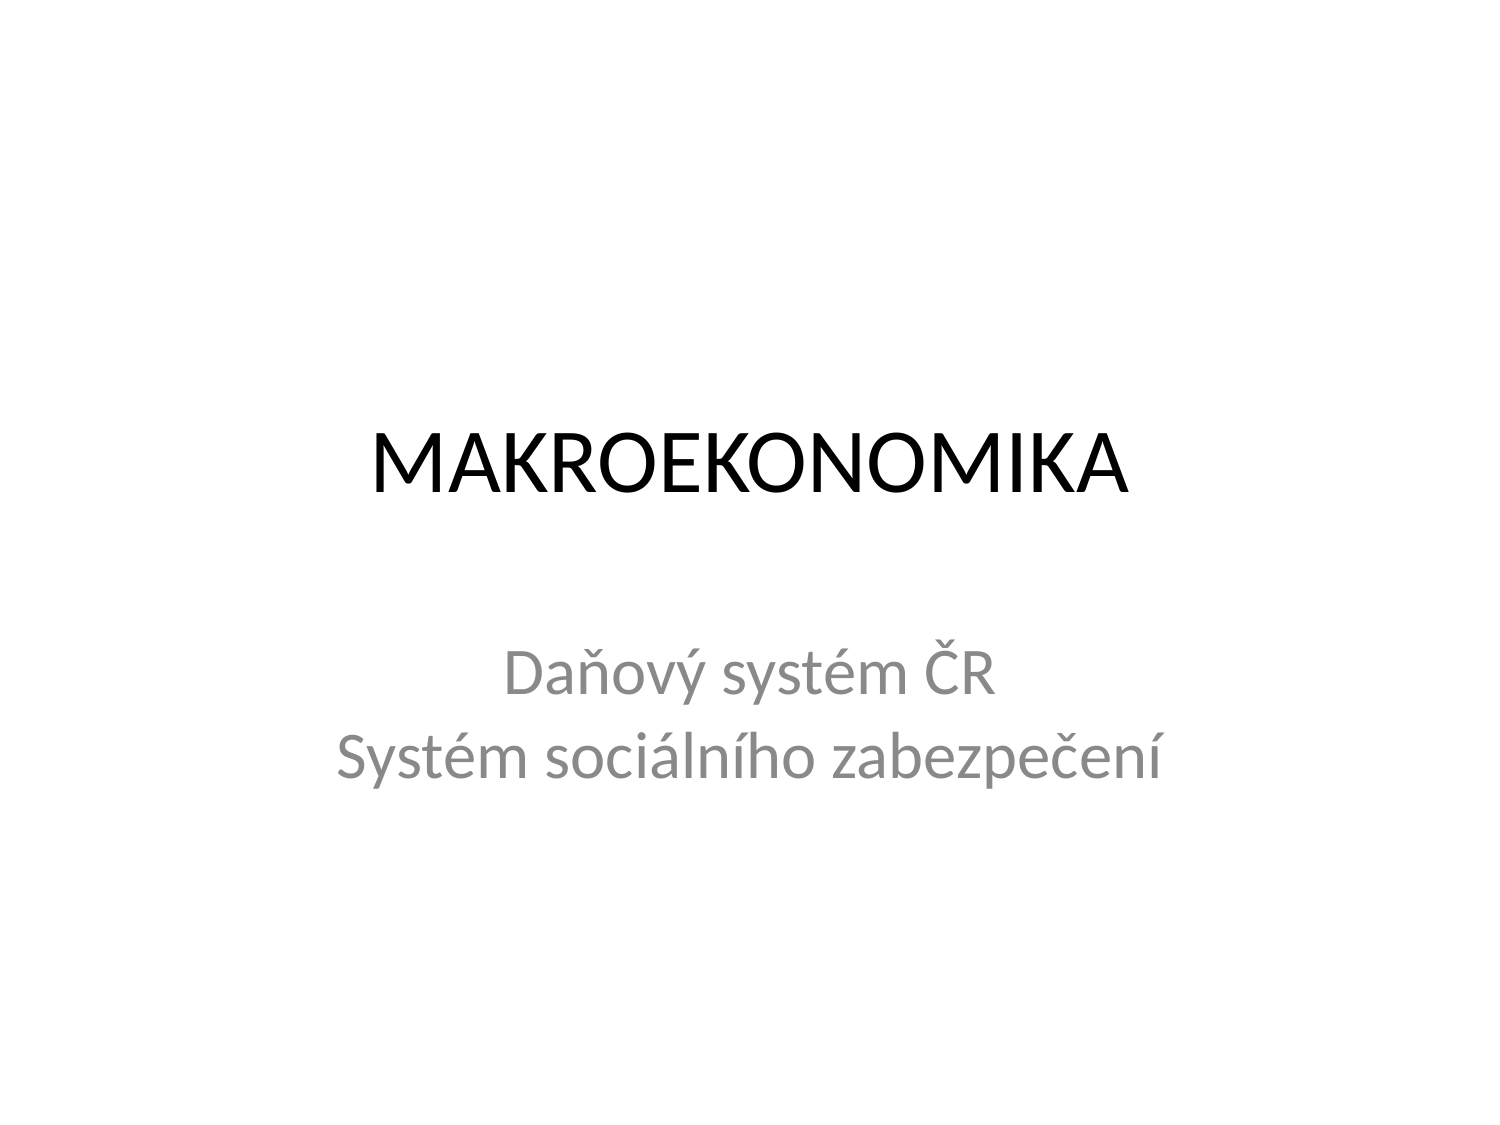

MAKROEKONOMIKA
Daňový systém ČR
Systém sociálního zabezpečení